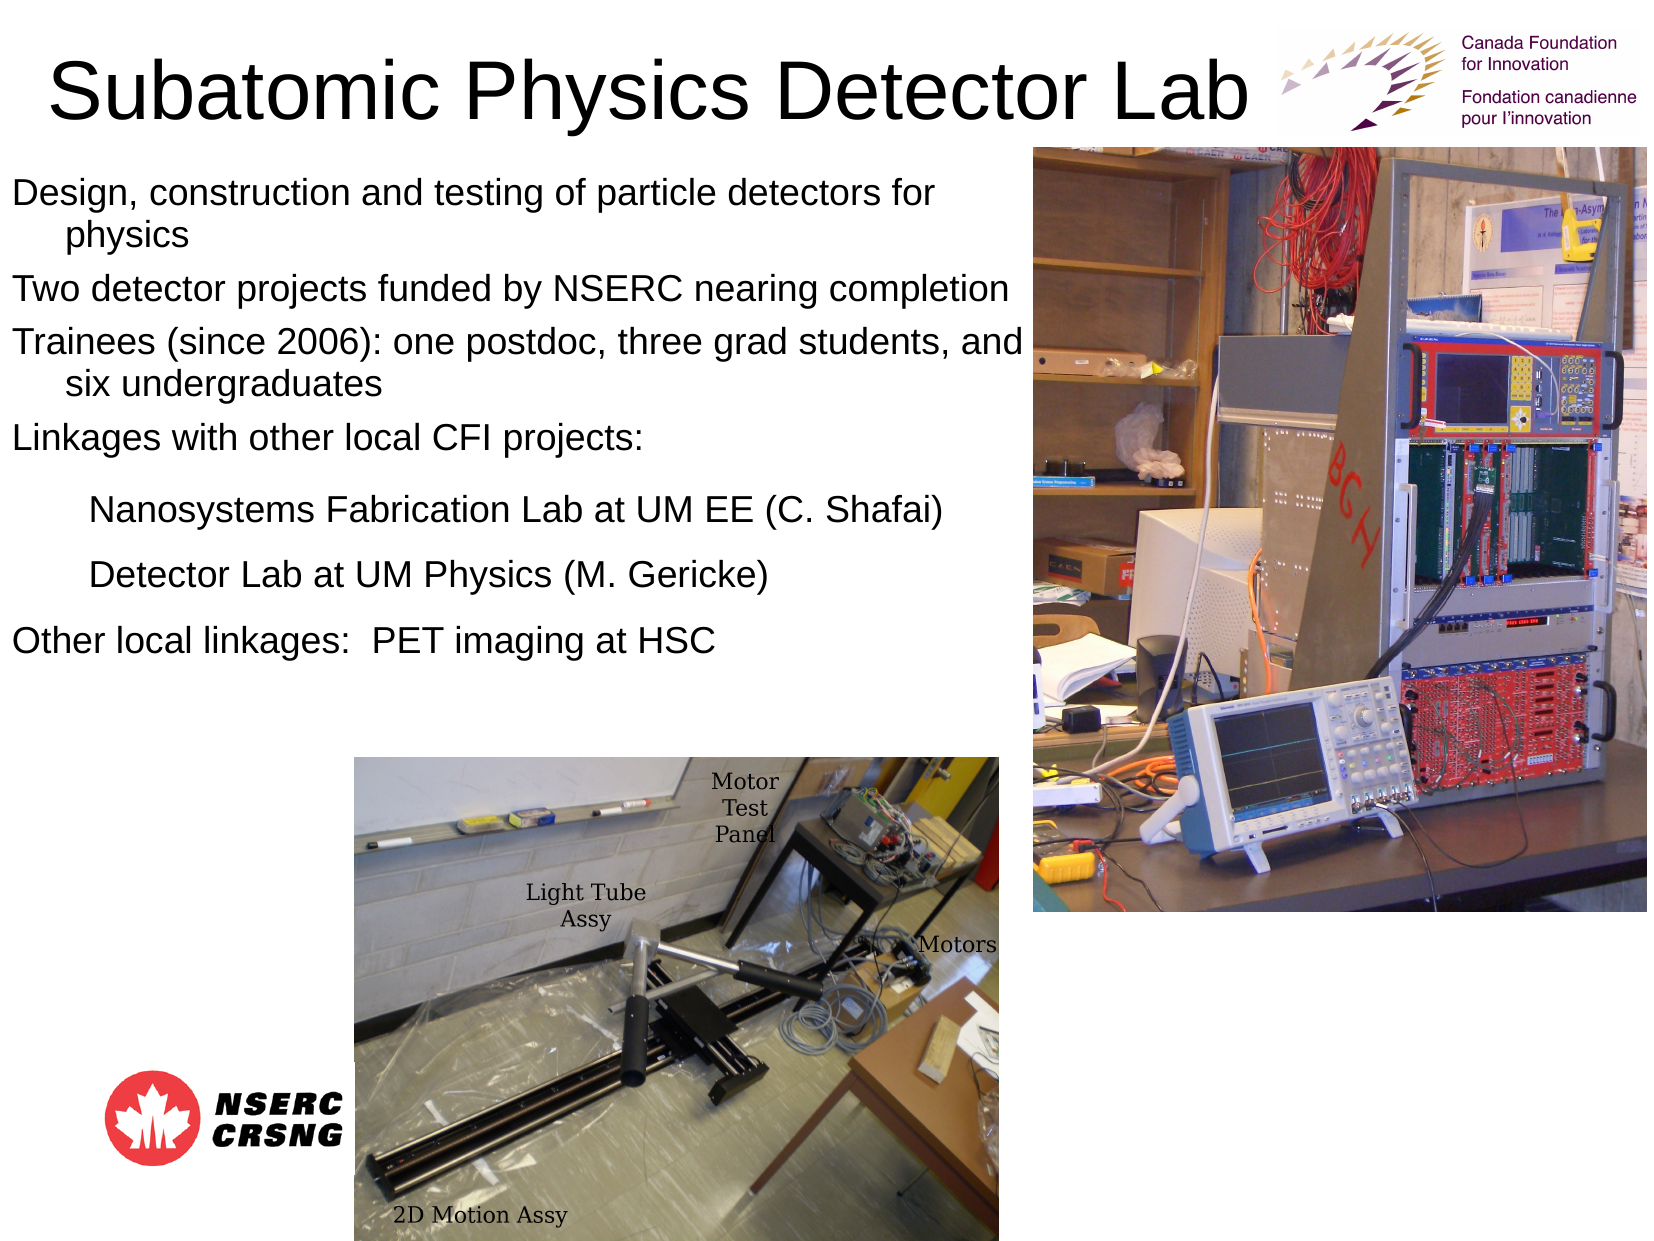

# Subatomic Physics Detector Lab
Design, construction and testing of particle detectors for physics
Two detector projects funded by NSERC nearing completion
Trainees (since 2006): one postdoc, three grad students, and six undergraduates
Linkages with other local CFI projects:
Nanosystems Fabrication Lab at UM EE (C. Shafai)
Detector Lab at UM Physics (M. Gericke)
Other local linkages: PET imaging at HSC